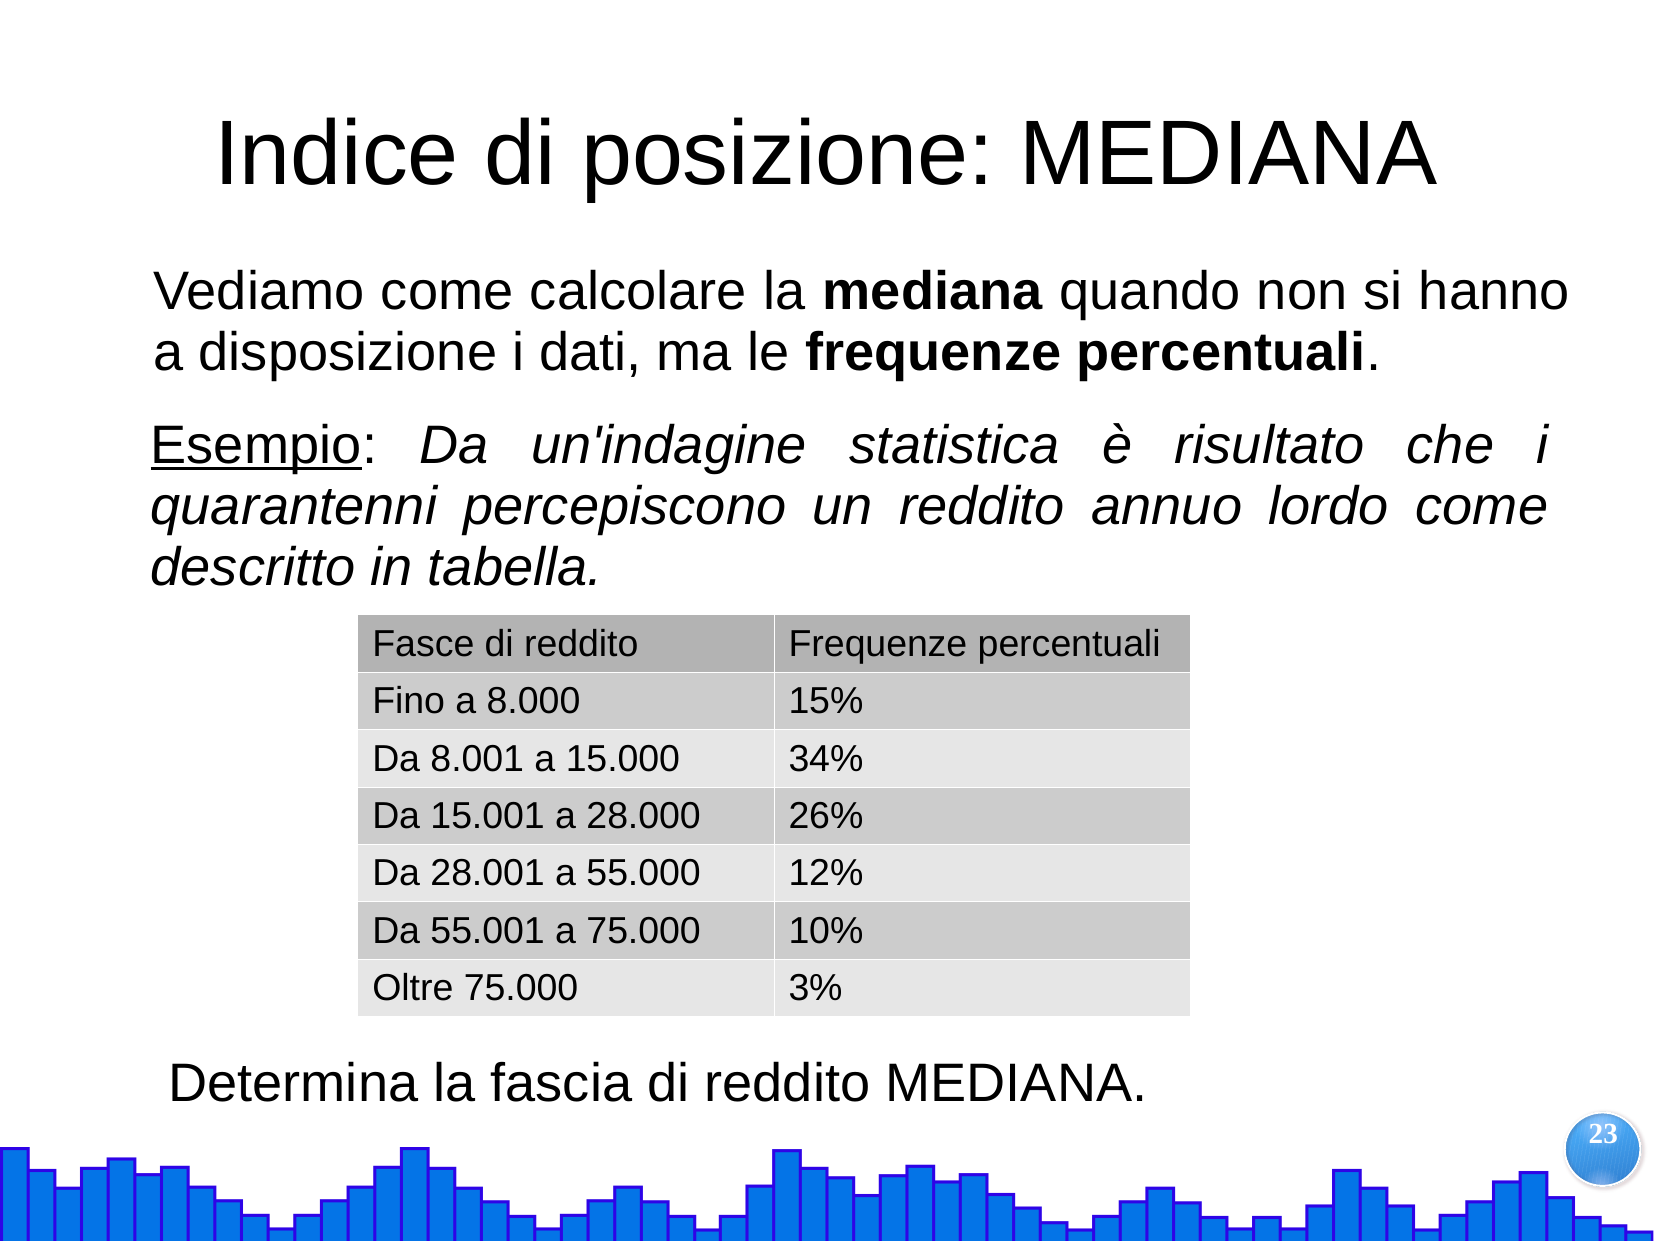

# Indice di posizione: MEDIANA
Vediamo come calcolare la mediana quando non si hanno a disposizione i dati, ma le frequenze percentuali.
Esempio: Da un'indagine statistica è risultato che i quarantenni percepiscono un reddito annuo lordo come descritto in tabella.
| Fasce di reddito | Frequenze percentuali |
| --- | --- |
| Fino a 8.000 | 15% |
| Da 8.001 a 15.000 | 34% |
| Da 15.001 a 28.000 | 26% |
| Da 28.001 a 55.000 | 12% |
| Da 55.001 a 75.000 | 10% |
| Oltre 75.000 | 3% |
Determina la fascia di reddito MEDIANA.
23